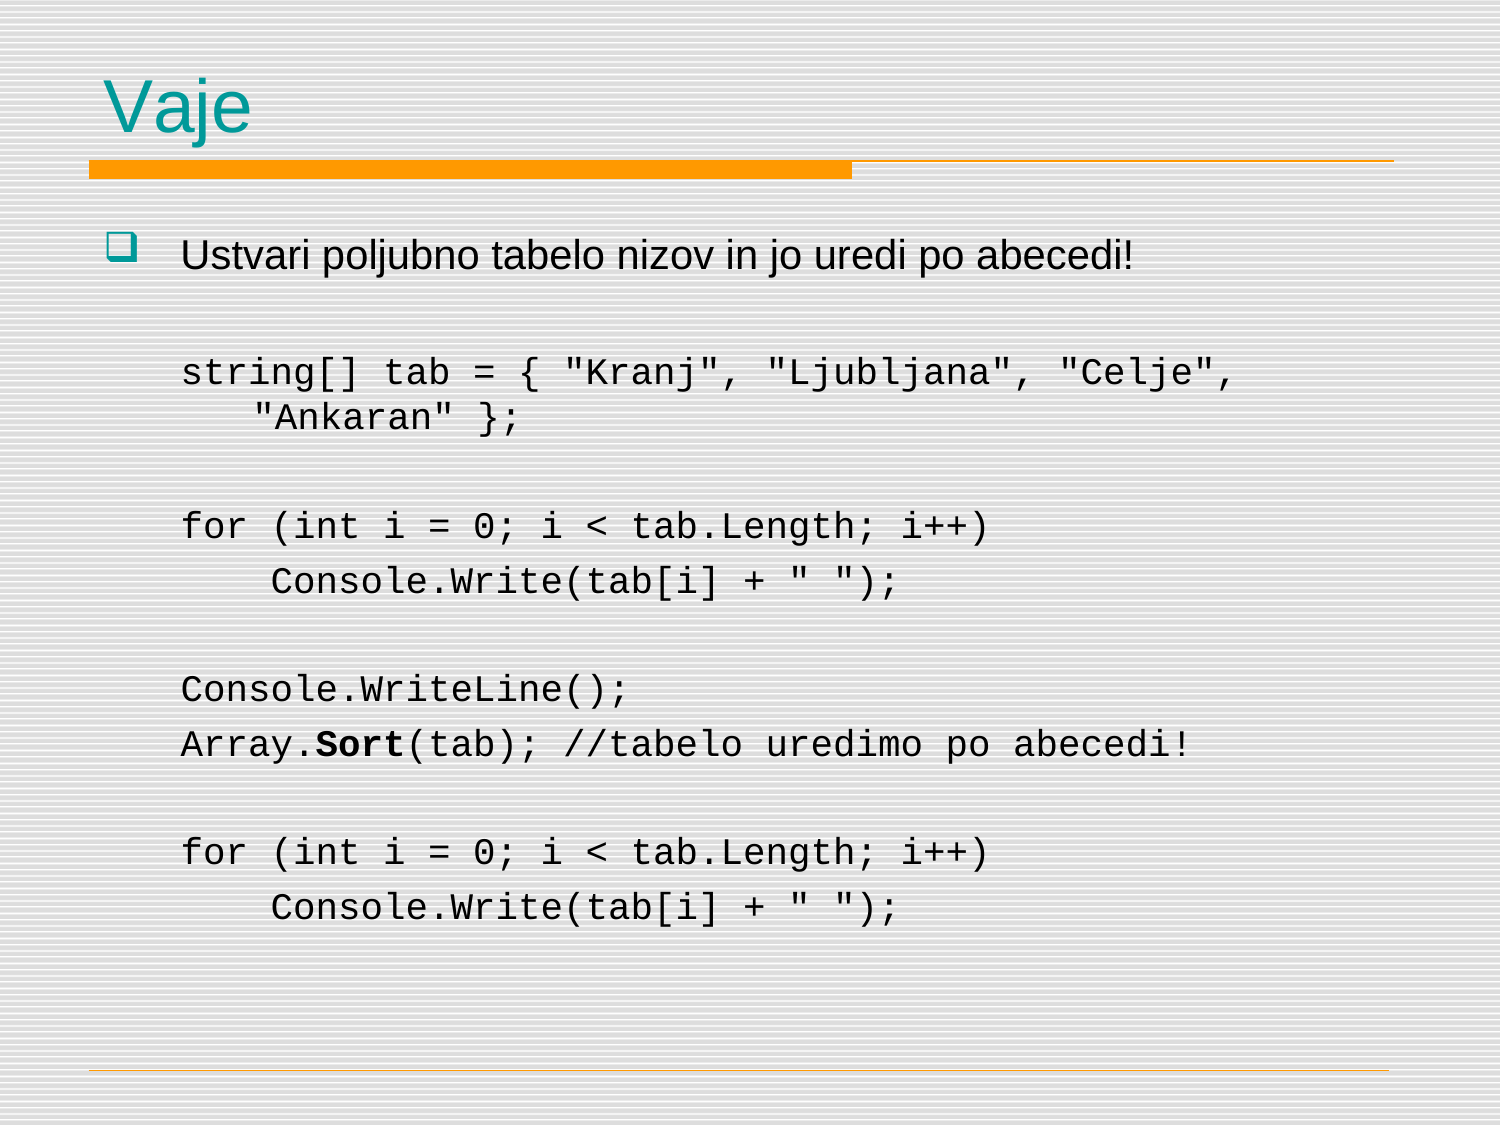

# Vaje
Ustvari poljubno tabelo nizov in jo uredi po abecedi!
string[] tab = { "Kranj", "Ljubljana", "Celje", "Ankaran" };
for (int i = 0; i < tab.Length; i++)
 Console.Write(tab[i] + " ");
Console.WriteLine();
Array.Sort(tab); //tabelo uredimo po abecedi!
for (int i = 0; i < tab.Length; i++)
 Console.Write(tab[i] + " ");